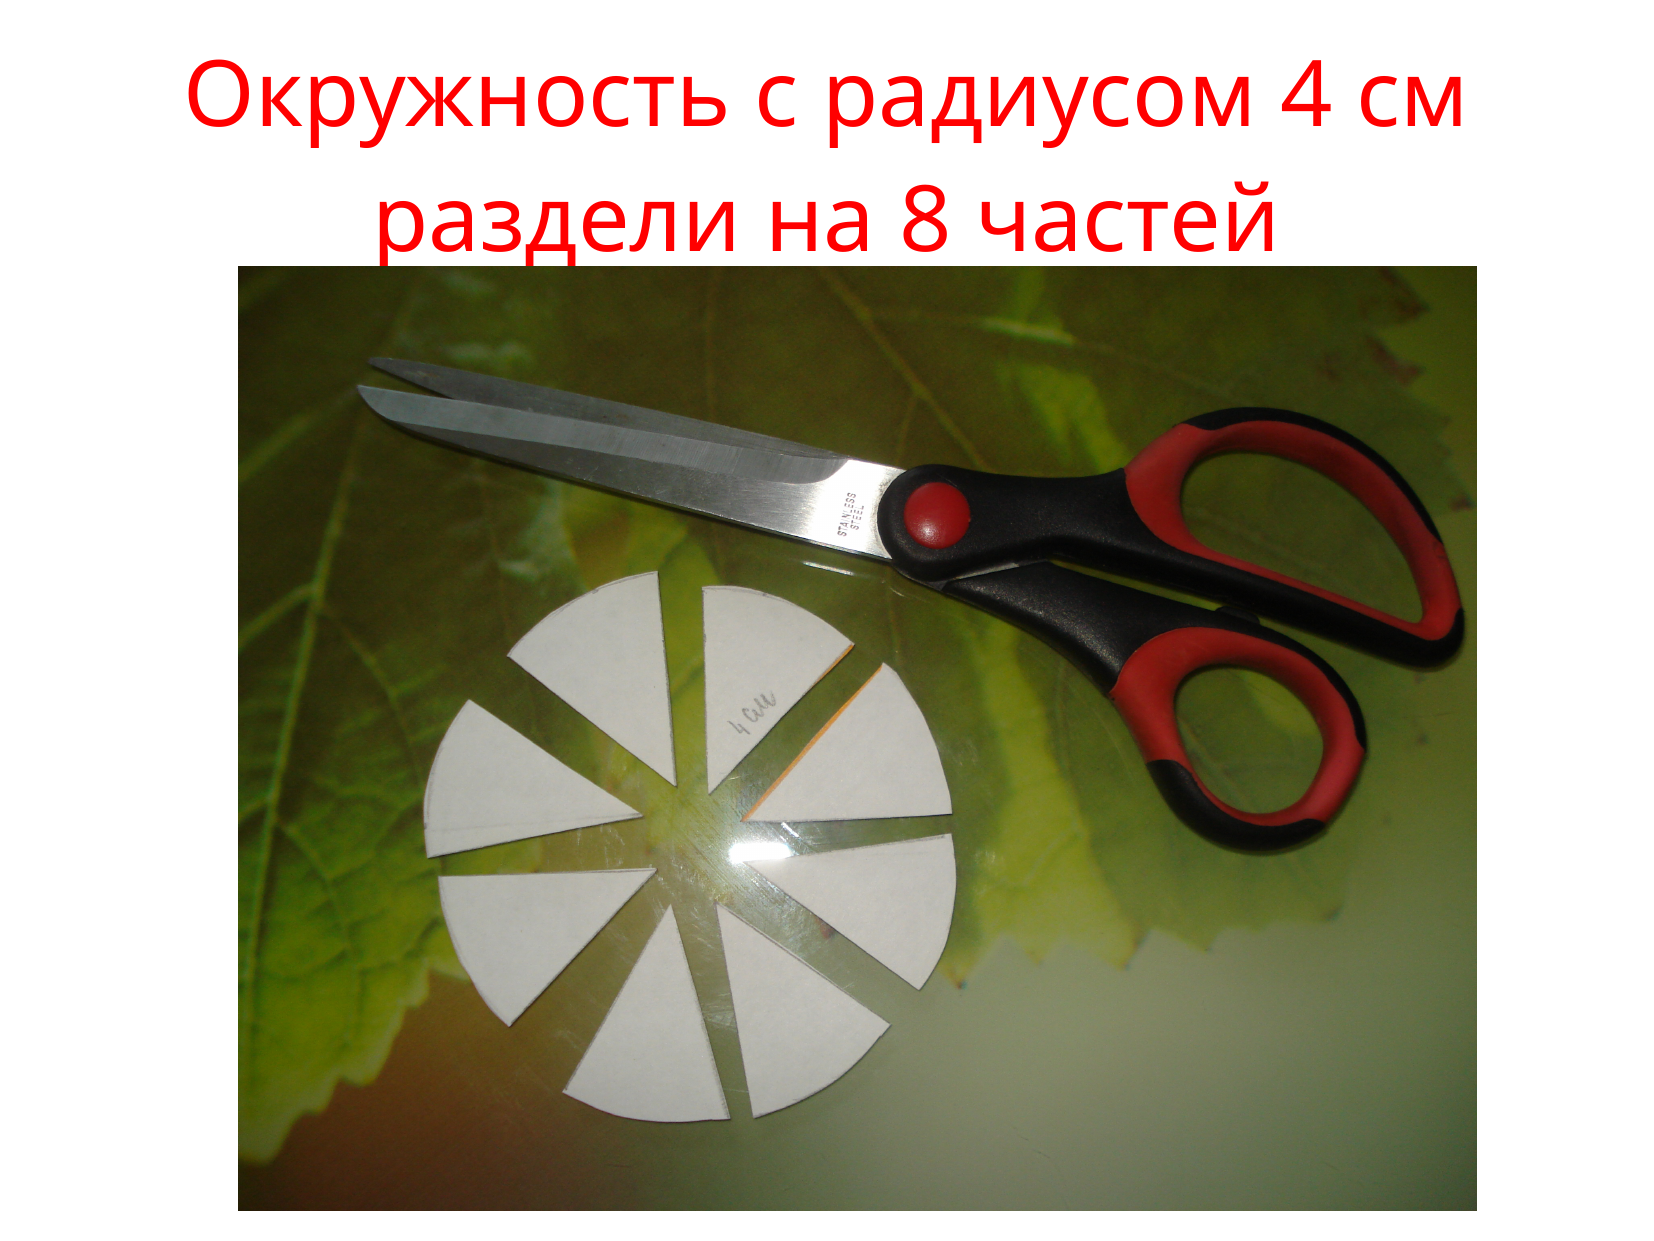

# Окружность с радиусом 4 см раздели на 8 частей